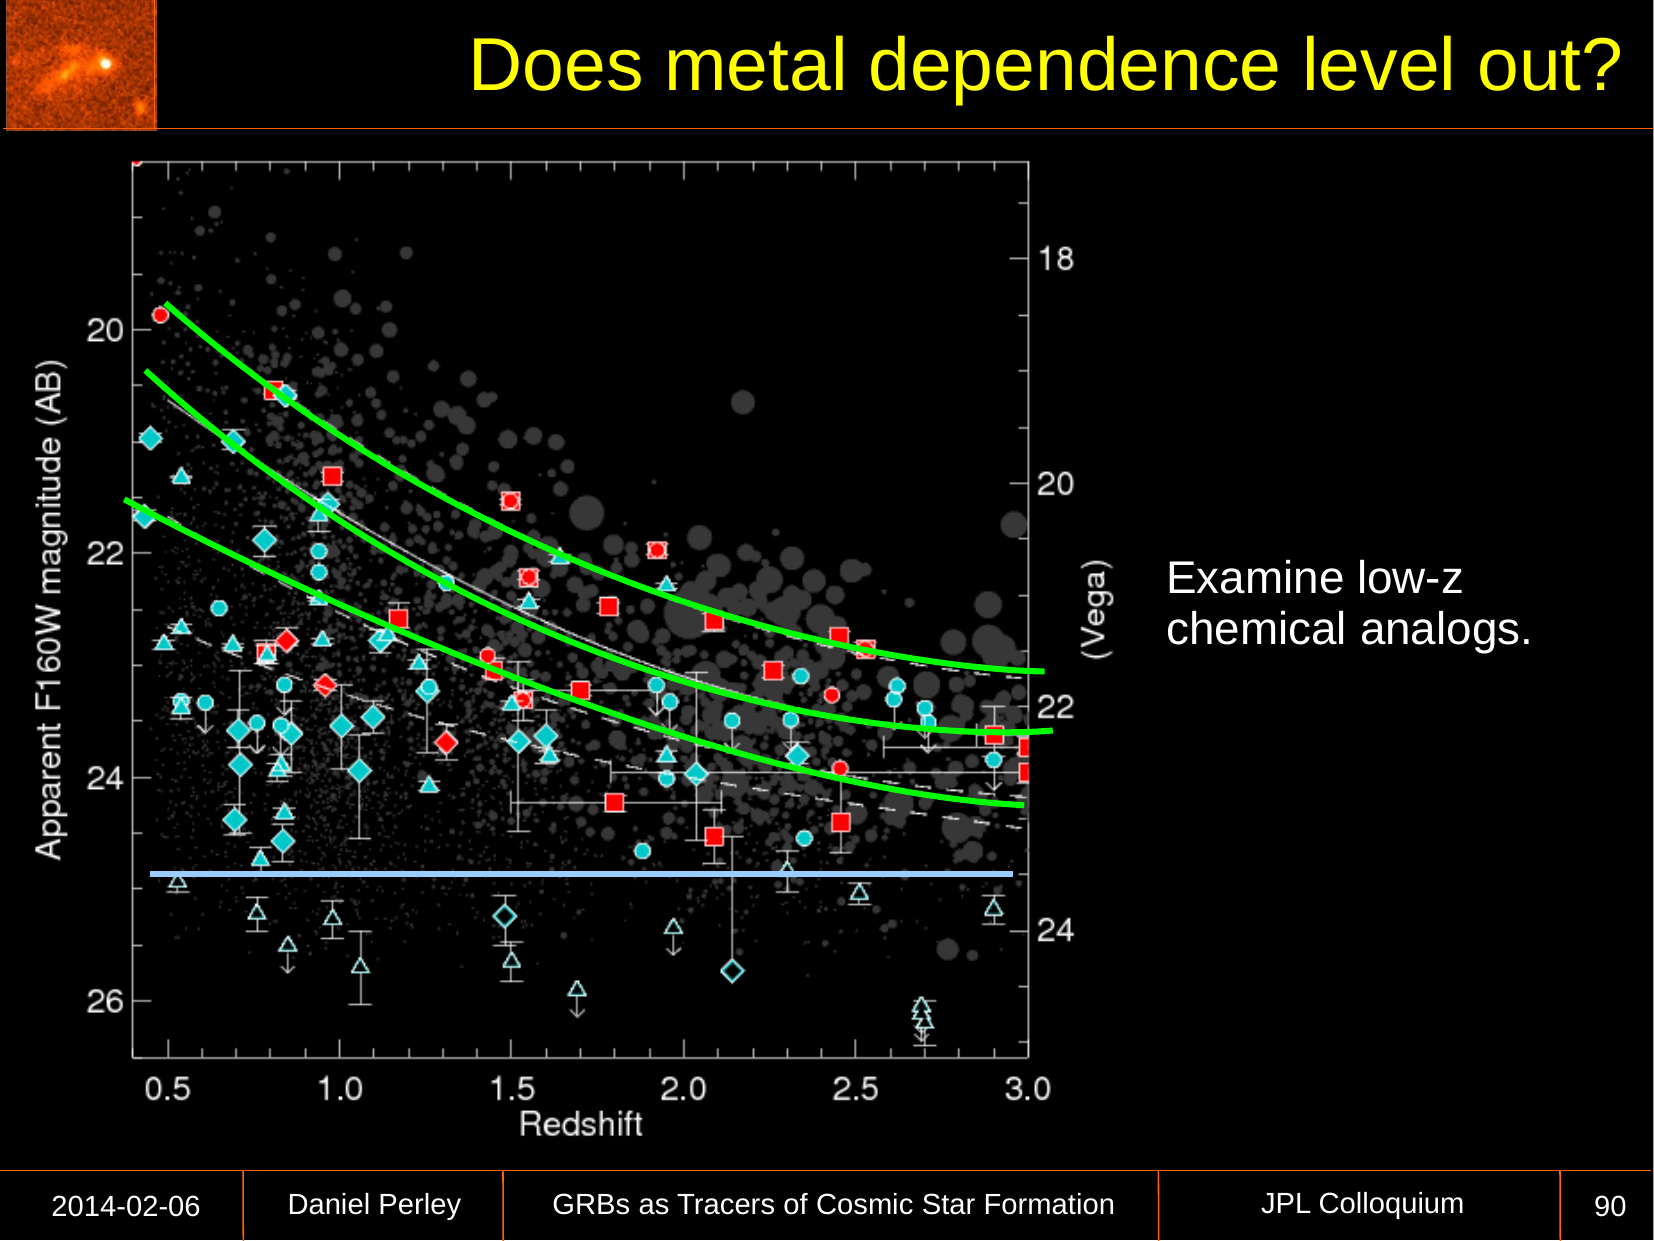

# Does metal dependence level out?
Examine low-z chemical analogs.
2014-02-06
90